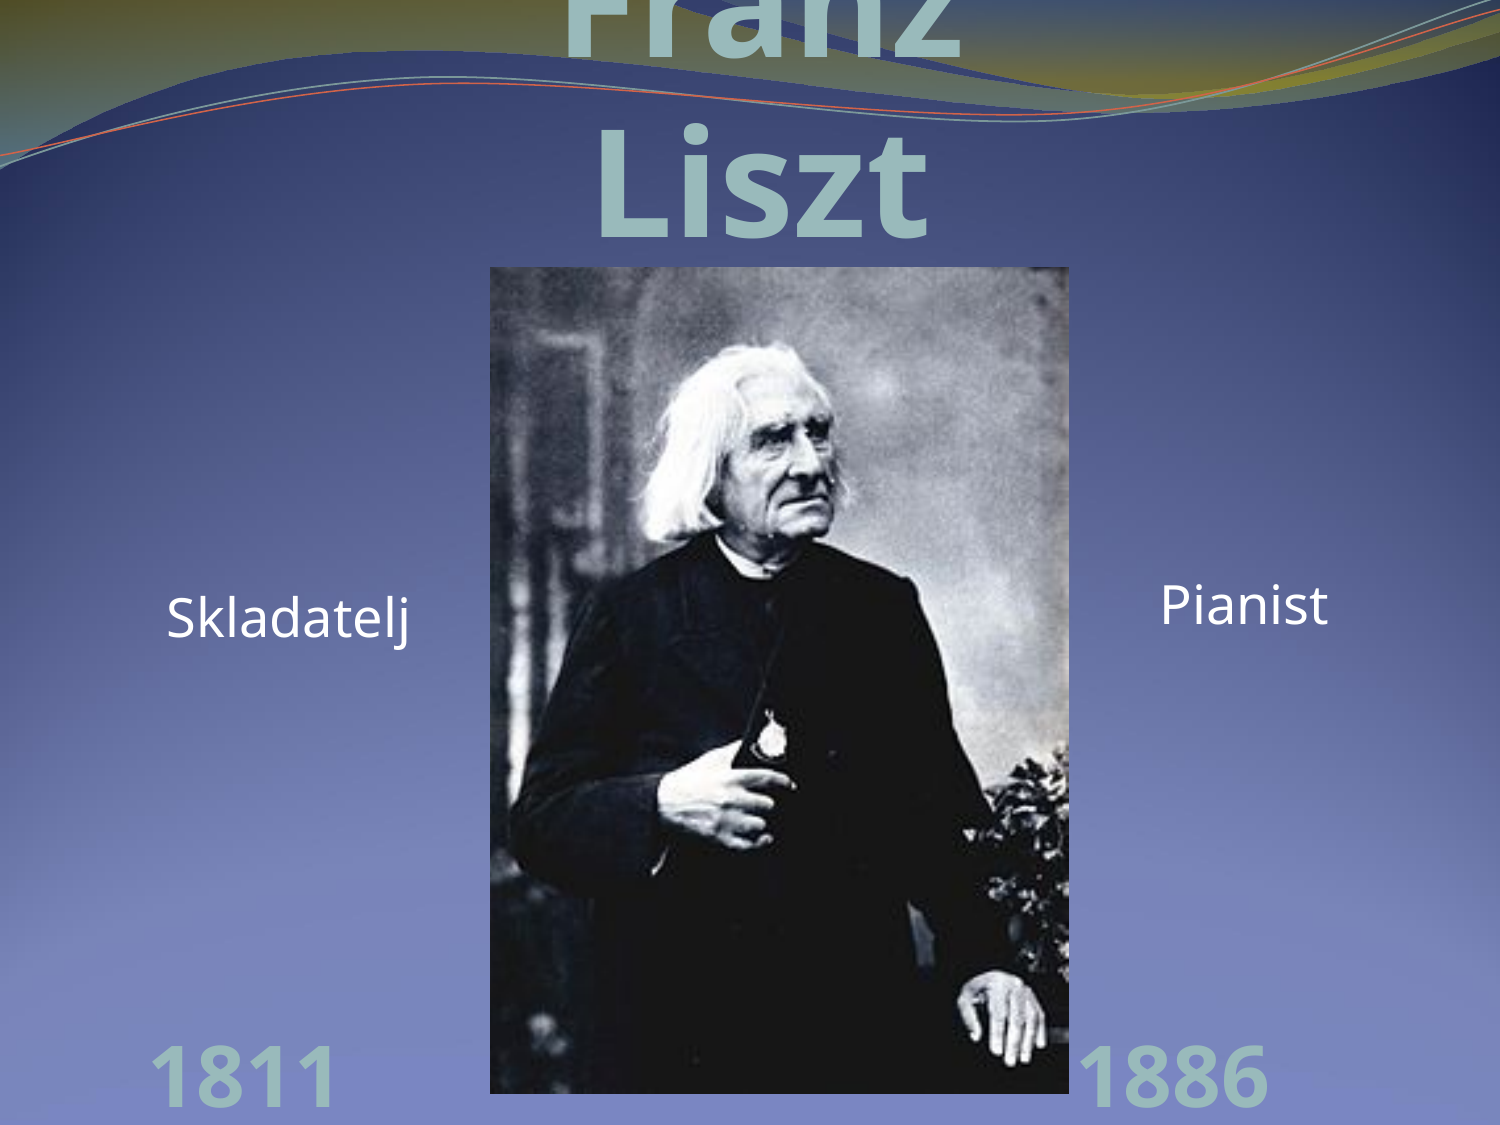

# Franz Liszt
Pianist
Skladatelj
1811 1886